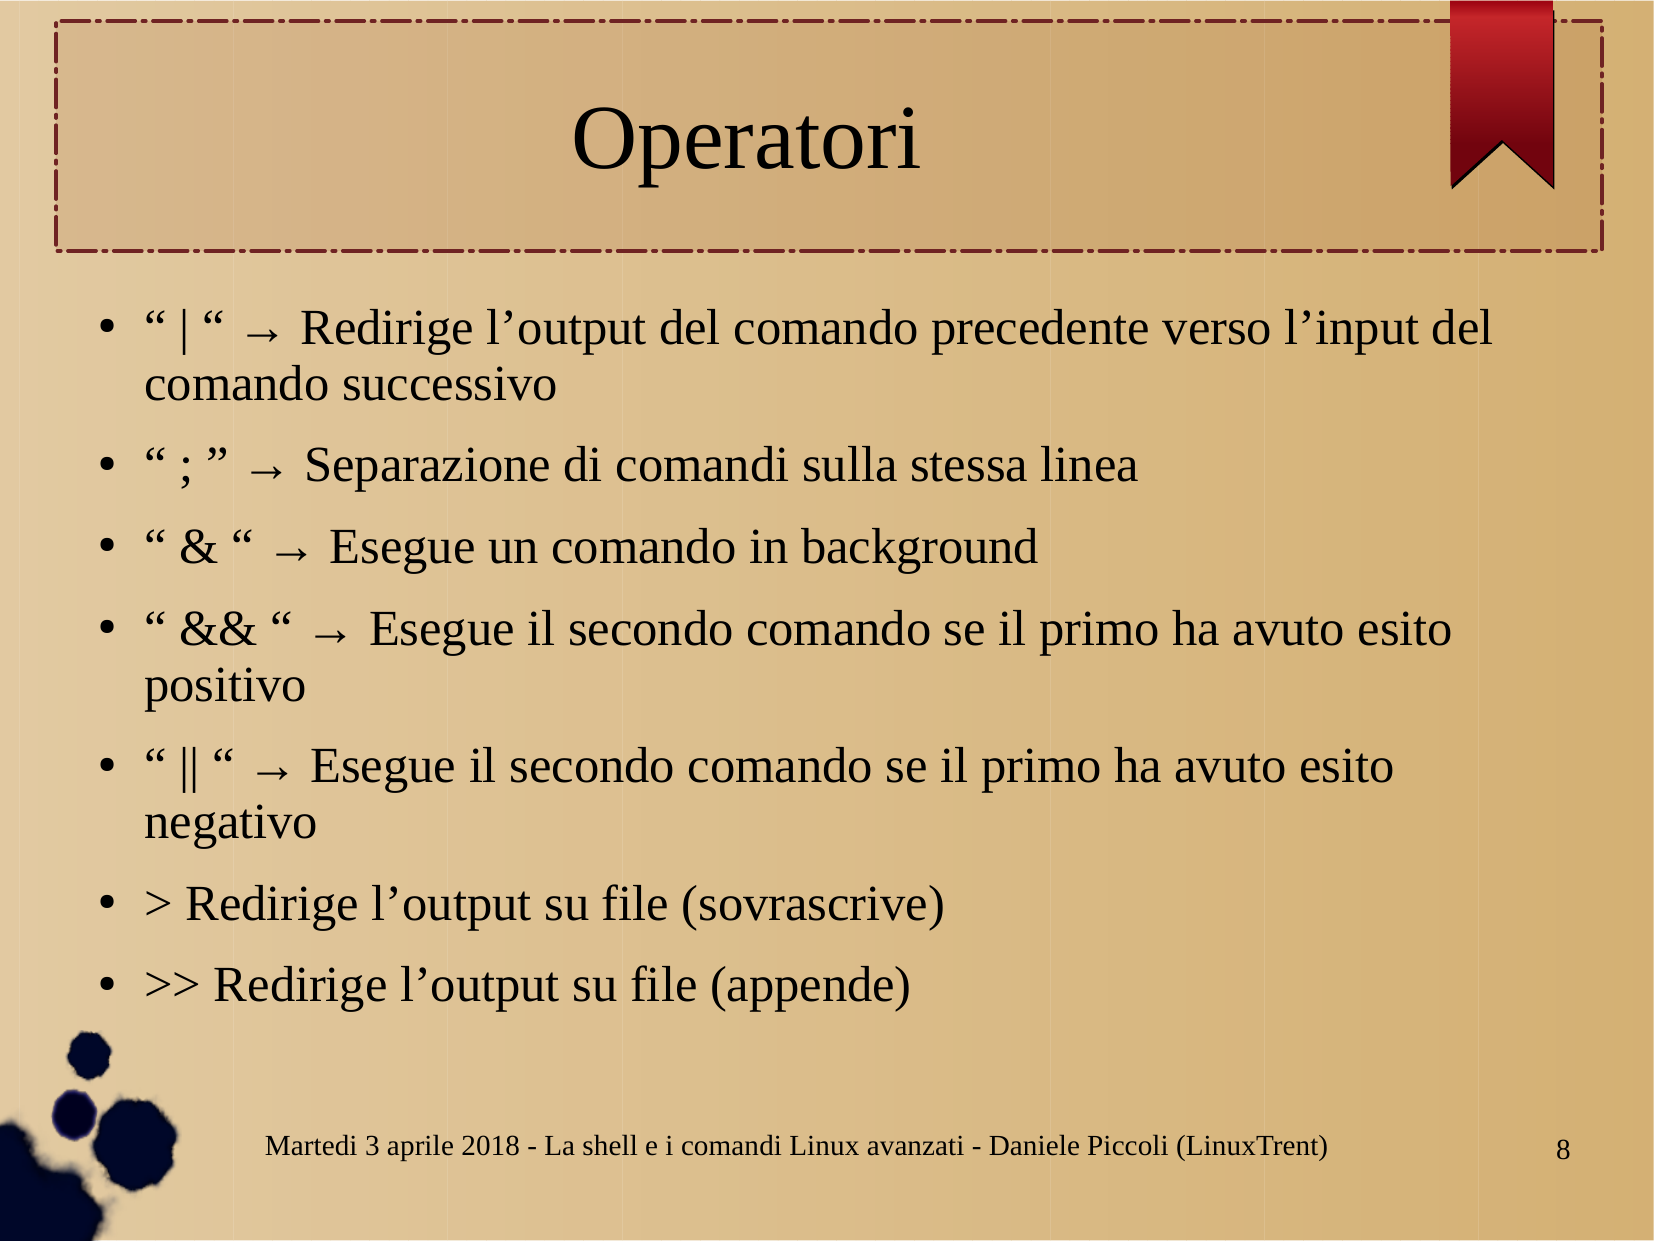

# Operatori
“ | “ → Redirige l’output del comando precedente verso l’input del comando successivo
“ ; ” → Separazione di comandi sulla stessa linea
“ & “ → Esegue un comando in background
“ && “ → Esegue il secondo comando se il primo ha avuto esito positivo
“ || “ → Esegue il secondo comando se il primo ha avuto esito negativo
> Redirige l’output su file (sovrascrive)
>> Redirige l’output su file (appende)
Martedi 3 aprile 2018 - La shell e i comandi Linux avanzati - Daniele Piccoli (LinuxTrent)
8